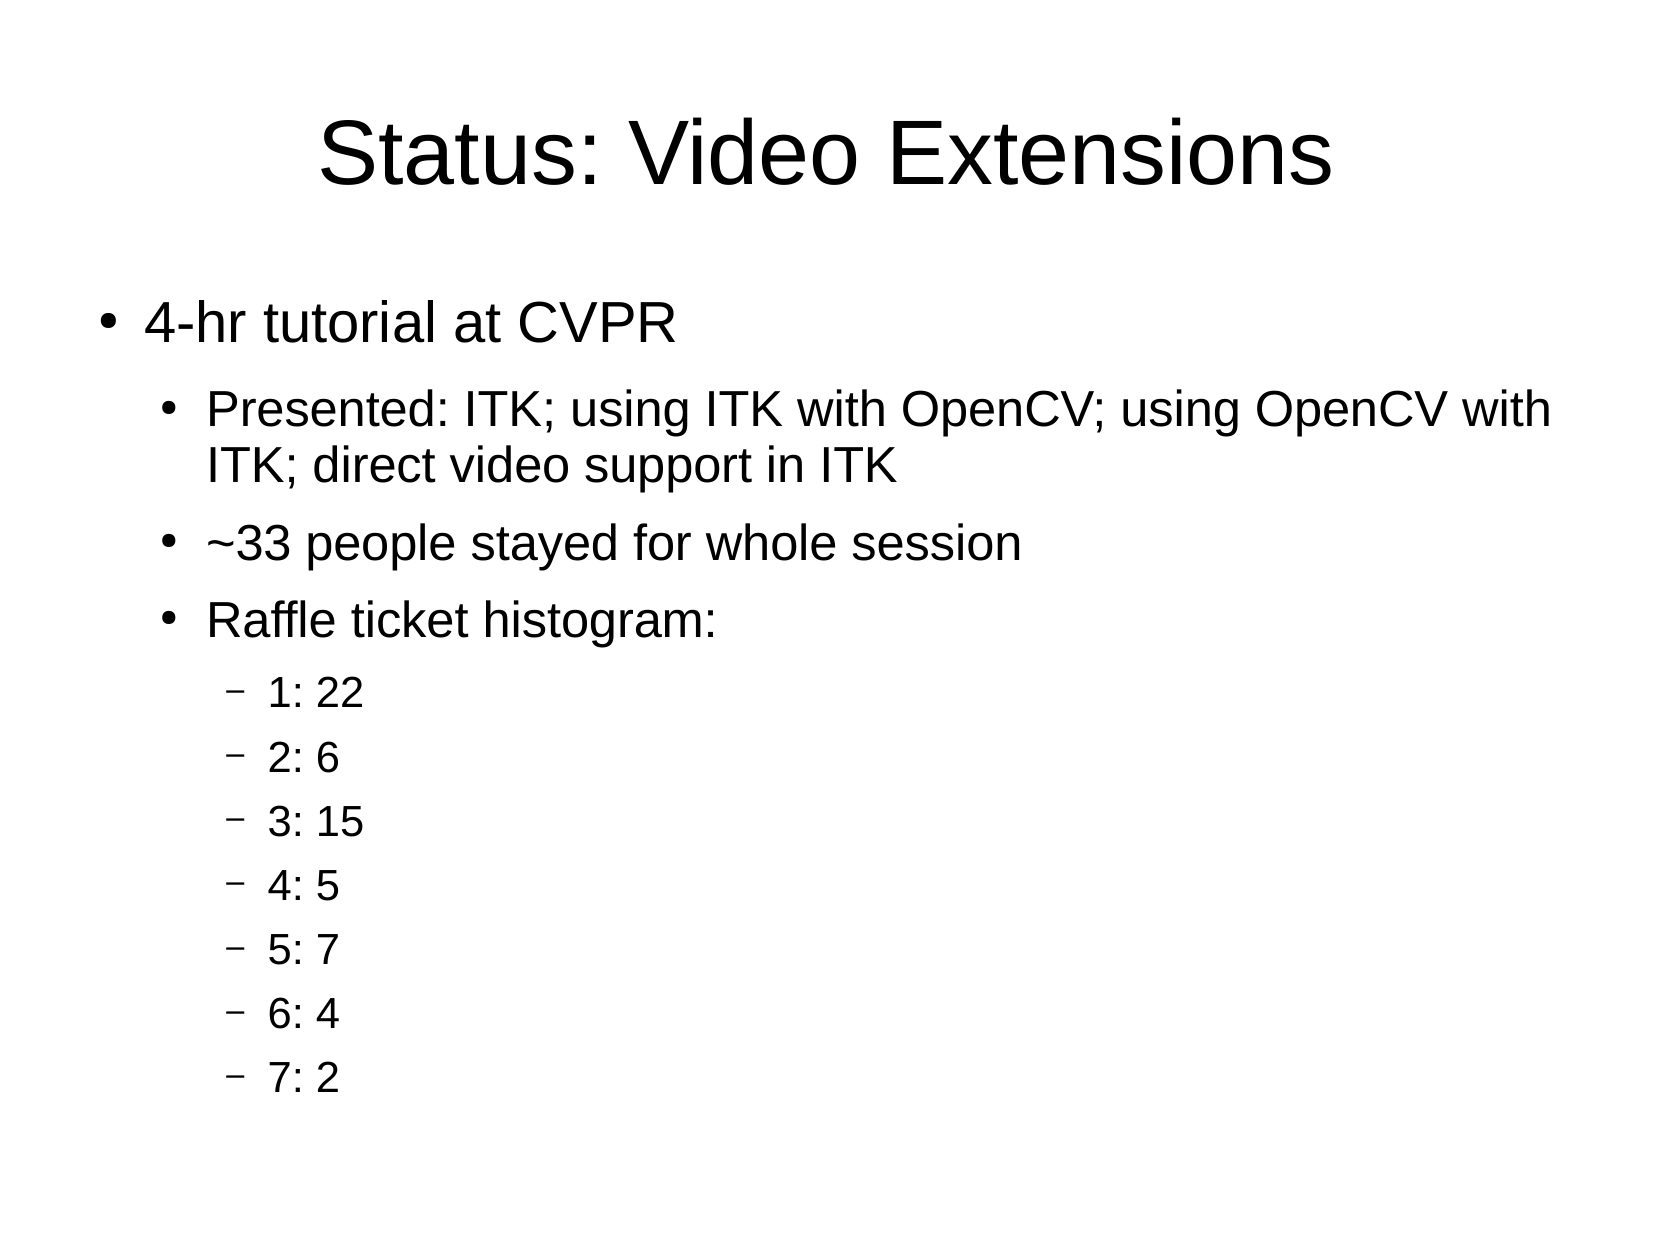

# Status: Video Extensions
4-hr tutorial at CVPR
Presented: ITK; using ITK with OpenCV; using OpenCV with ITK; direct video support in ITK
~33 people stayed for whole session
Raffle ticket histogram:
1: 22
2: 6
3: 15
4: 5
5: 7
6: 4
7: 2